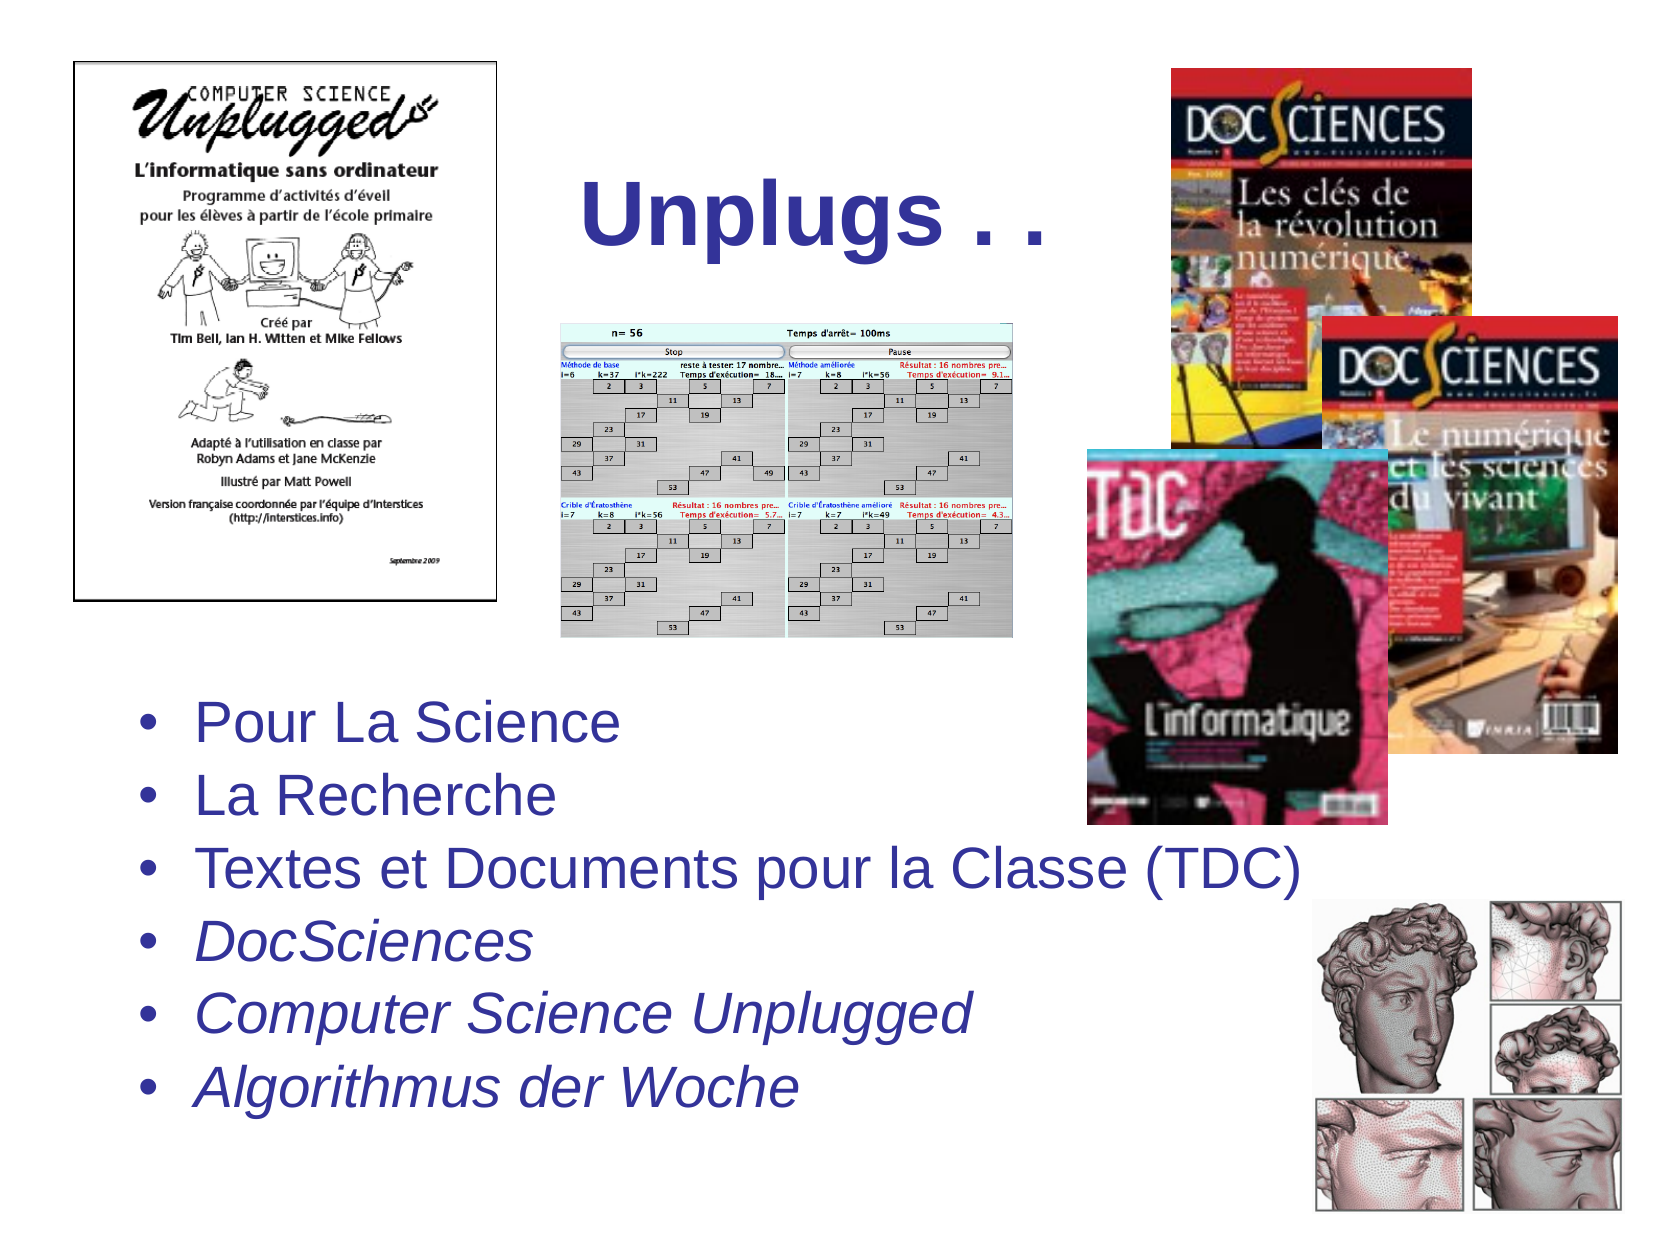

# Unplugs . .
Pour La Science
La Recherche
Textes et Documents pour la Classe (TDC)
DocSciences
Computer Science Unplugged
Algorithmus der Woche